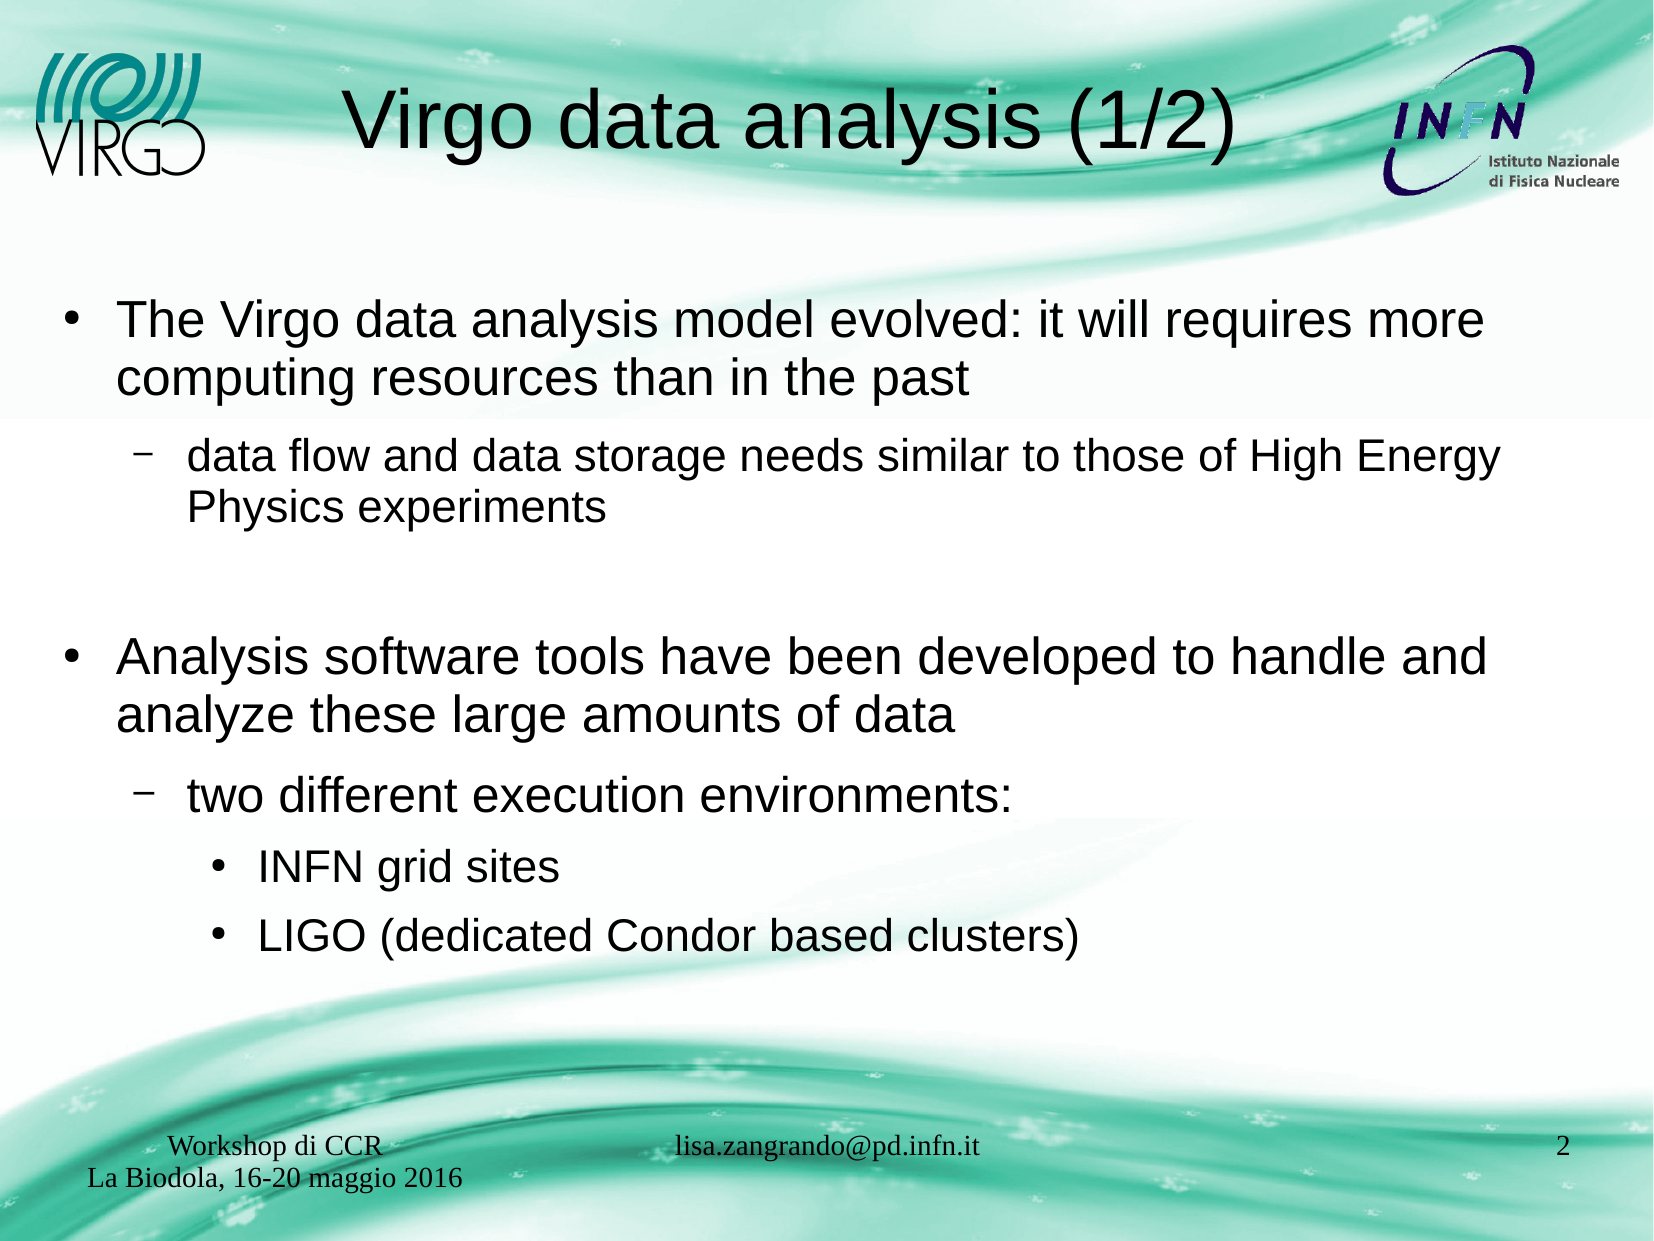

# Virgo data analysis (1/2)
The Virgo data analysis model evolved: it will requires more computing resources than in the past
data flow and data storage needs similar to those of High Energy Physics experiments
Analysis software tools have been developed to handle and analyze these large amounts of data
two different execution environments:
INFN grid sites
LIGO (dedicated Condor based clusters)
Virgo Week, Cascina, 5 Feb 2016
lisa.zangrando@pd.infn.it
2